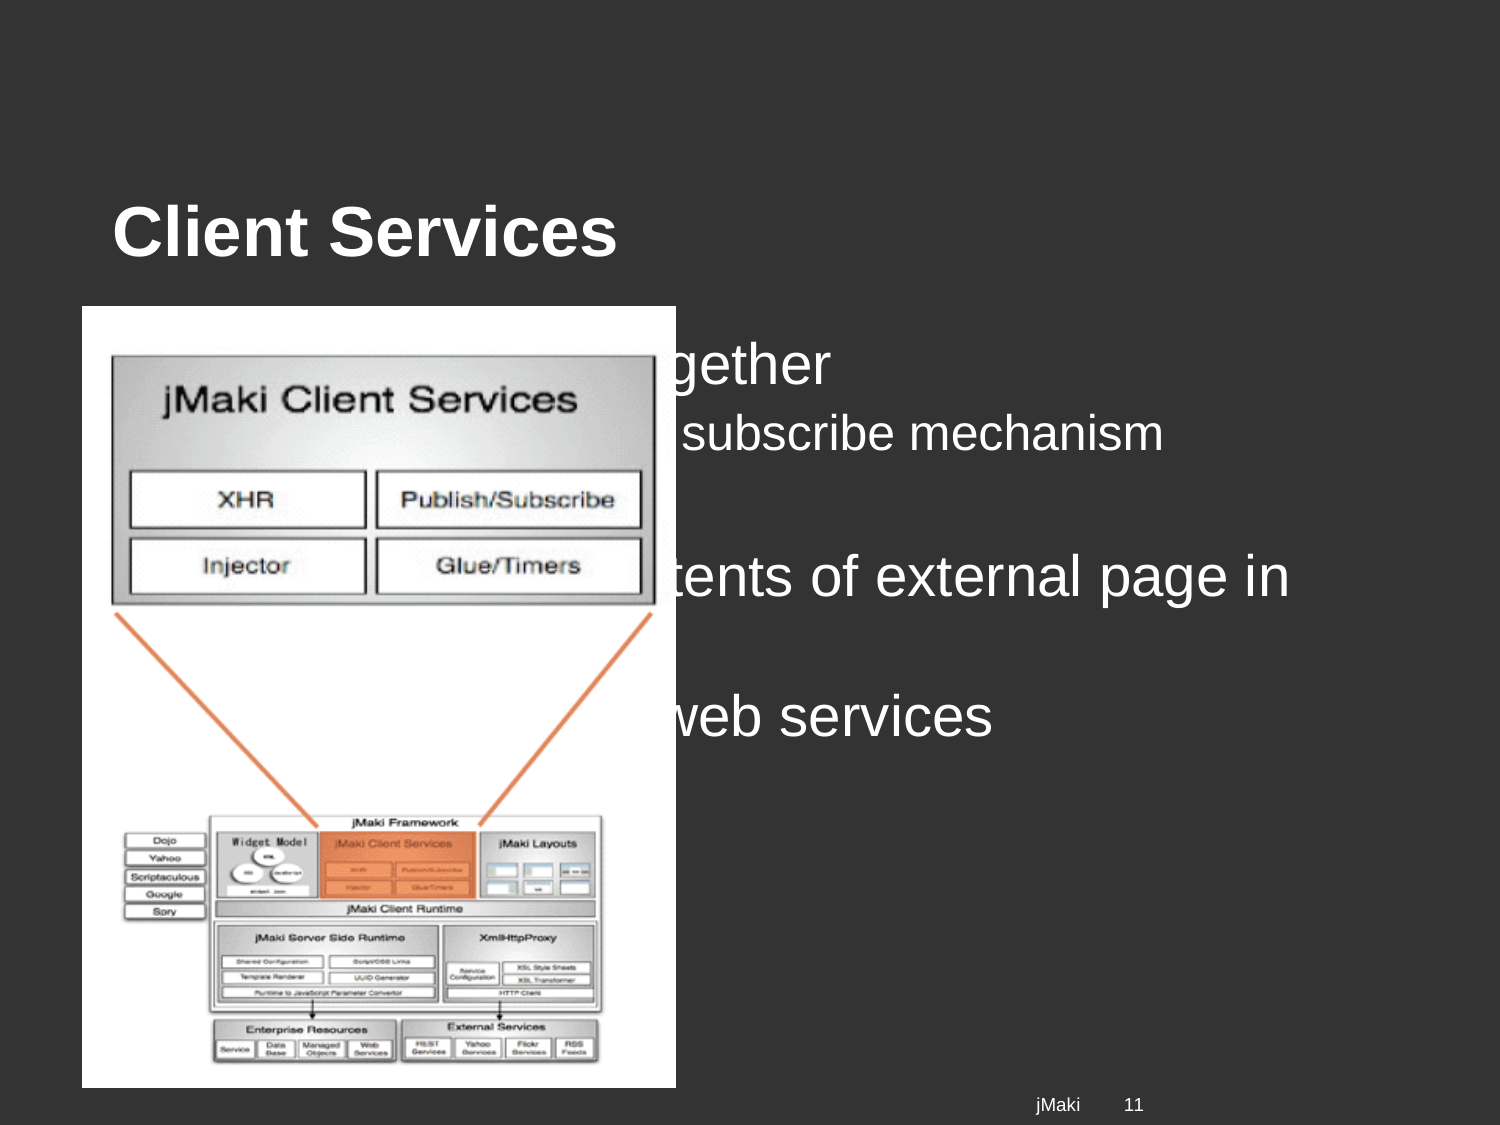

# Client Services
Glue wires widgets together
Based on publish and subscribe mechanism
Event bus on client
Injector loads the contents of external page in current page
Filter RSS data from web services